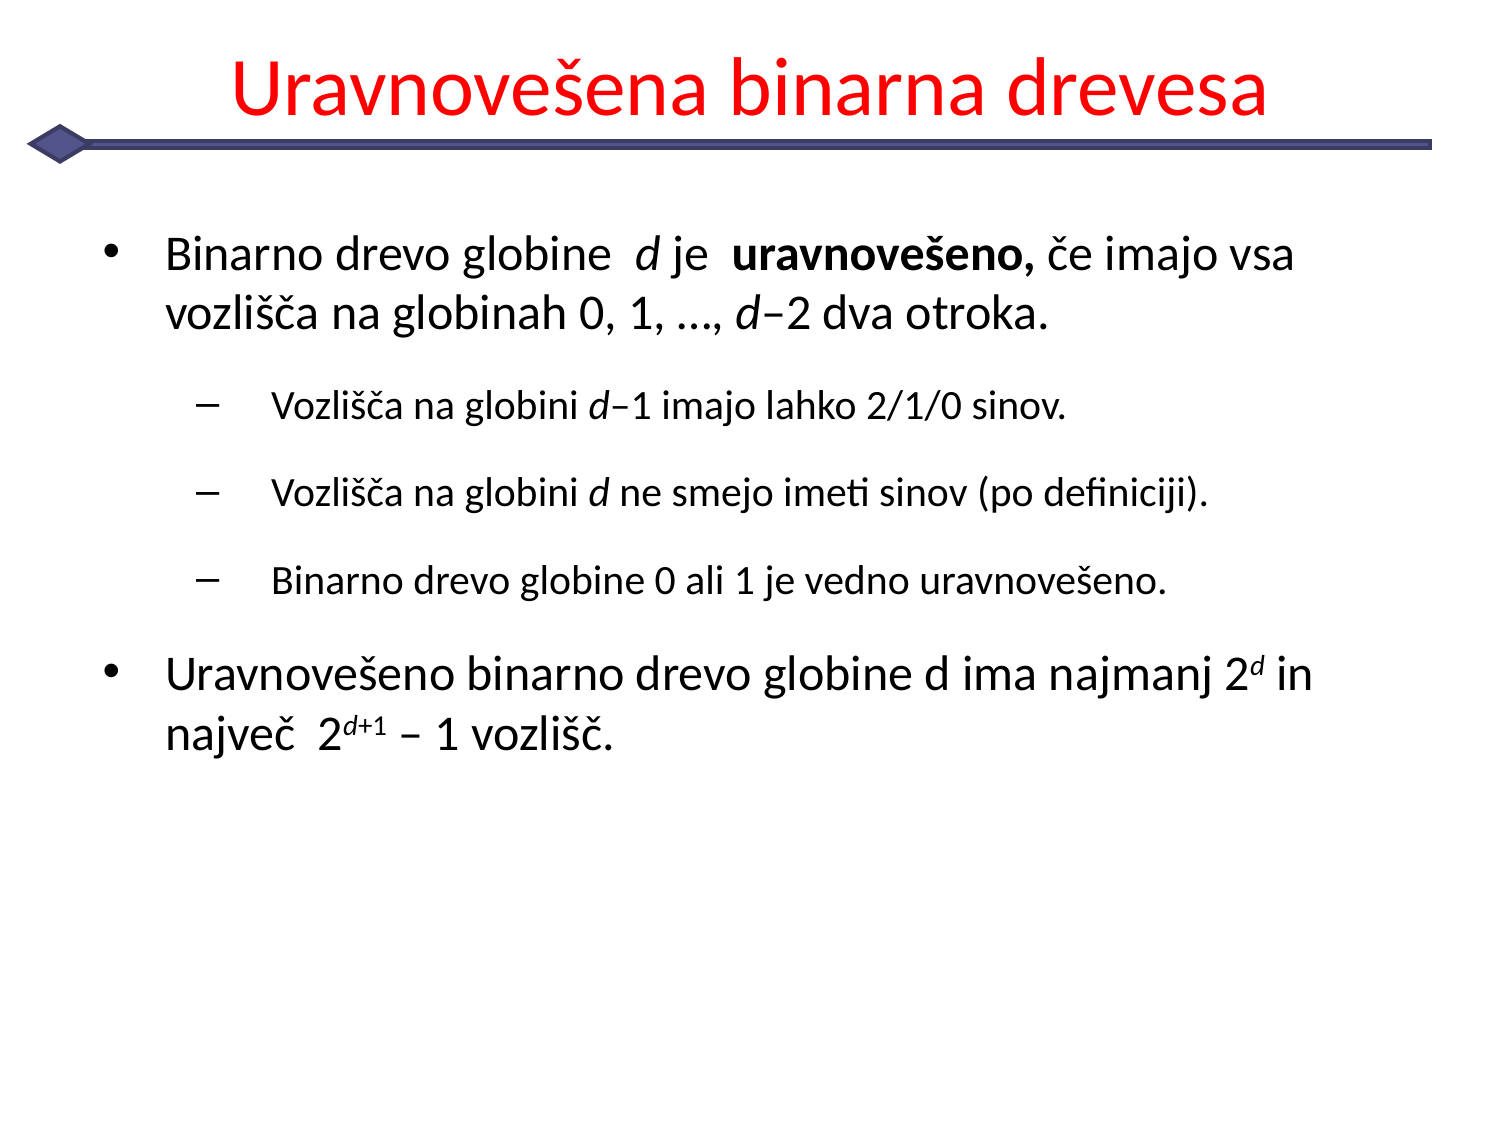

# Uravnovešena binarna drevesa
Binarno drevo globine d je uravnovešeno, če imajo vsa vozlišča na globinah 0, 1, …, d–2 dva otroka.
Vozlišča na globini d–1 imajo lahko 2/1/0 sinov.
Vozlišča na globini d ne smejo imeti sinov (po definiciji).
Binarno drevo globine 0 ali 1 je vedno uravnovešeno.
Uravnovešeno binarno drevo globine d ima najmanj 2d in največ 2d+1 – 1 vozlišč.